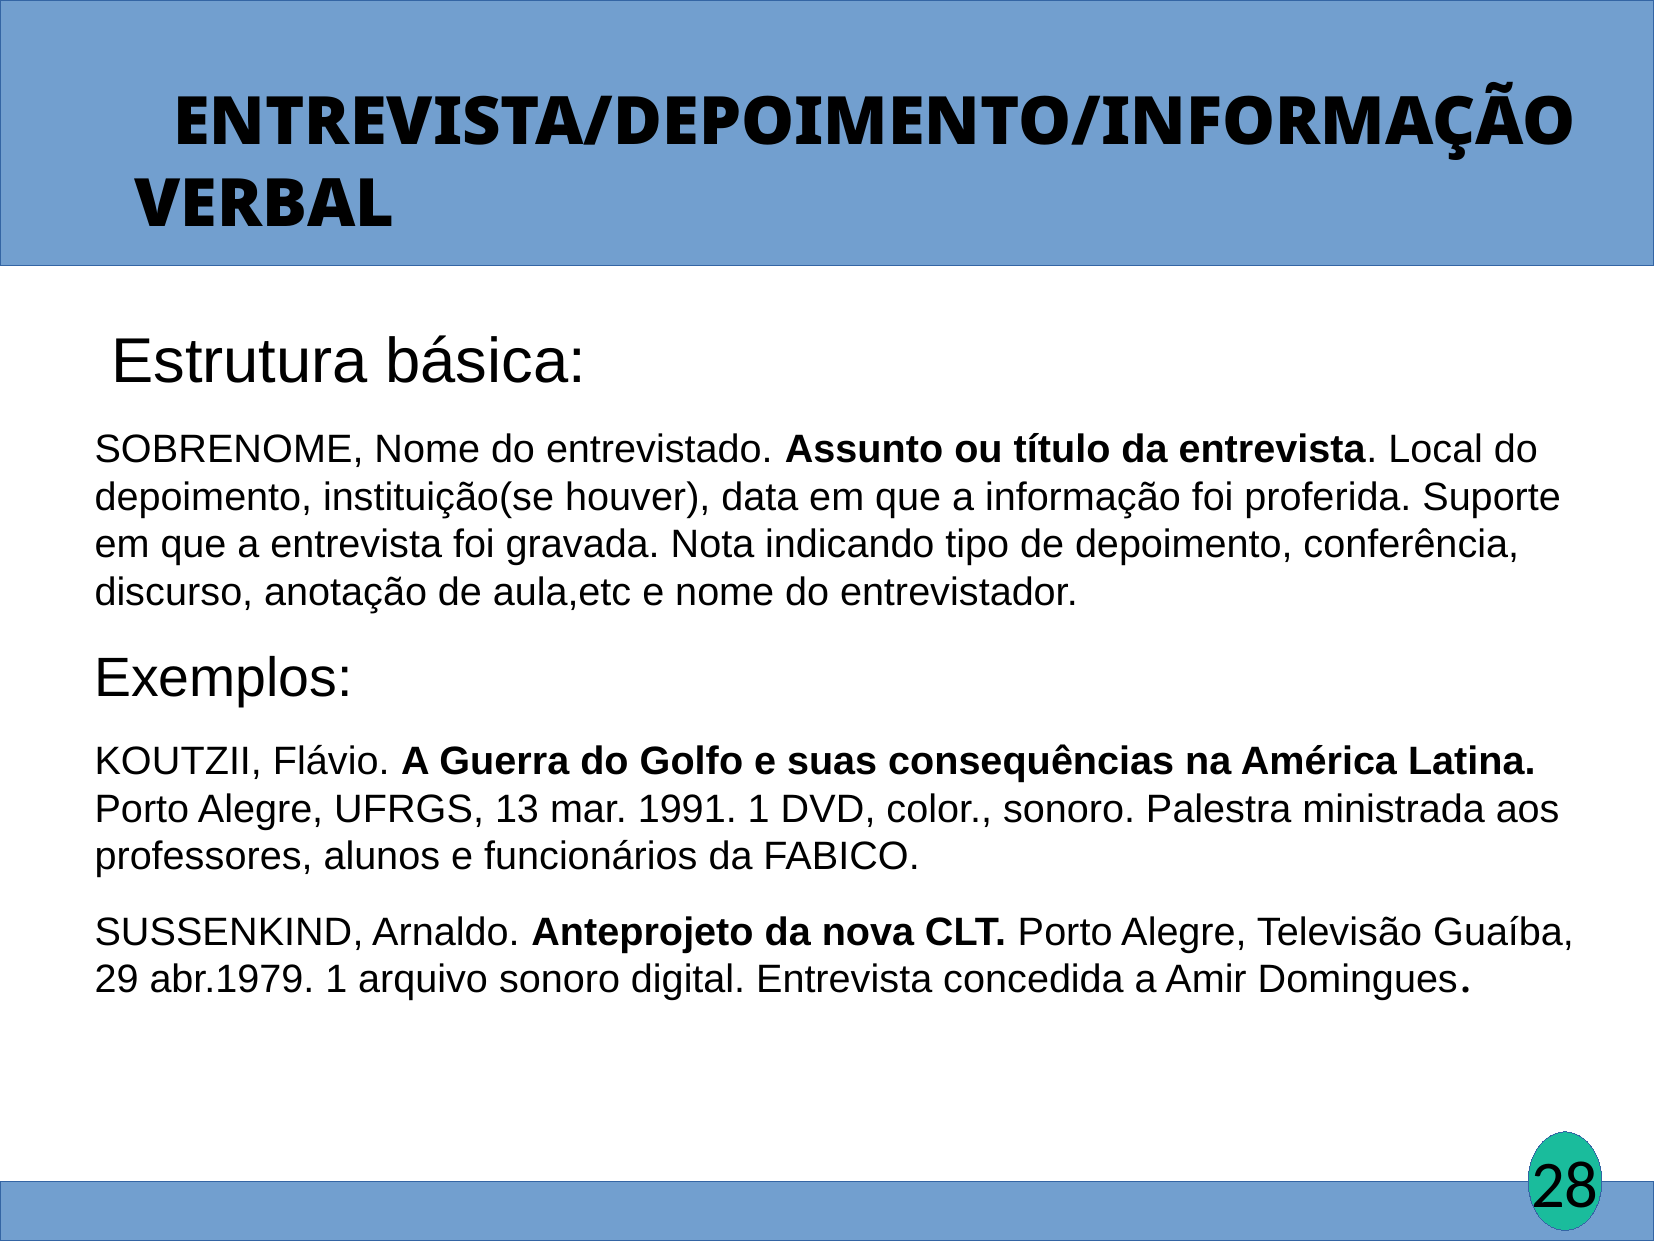

# ENTREVISTA/DEPOIMENTO/INFORMAÇÃO VERBAL
Estrutura básica:
SOBRENOME, Nome do entrevistado. Assunto ou título da entrevista. Local do depoimento, instituição(se houver), data em que a informação foi proferida. Suporte em que a entrevista foi gravada. Nota indicando tipo de depoimento, conferência, discurso, anotação de aula,etc e nome do entrevistador.
Exemplos:
KOUTZII, Flávio. A Guerra do Golfo e suas consequências na América Latina. Porto Alegre, UFRGS, 13 mar. 1991. 1 DVD, color., sonoro. Palestra ministrada aos professores, alunos e funcionários da FABICO.
SUSSENKIND, Arnaldo. Anteprojeto da nova CLT. Porto Alegre, Televisão Guaíba, 29 abr.1979. 1 arquivo sonoro digital. Entrevista concedida a Amir Domingues.